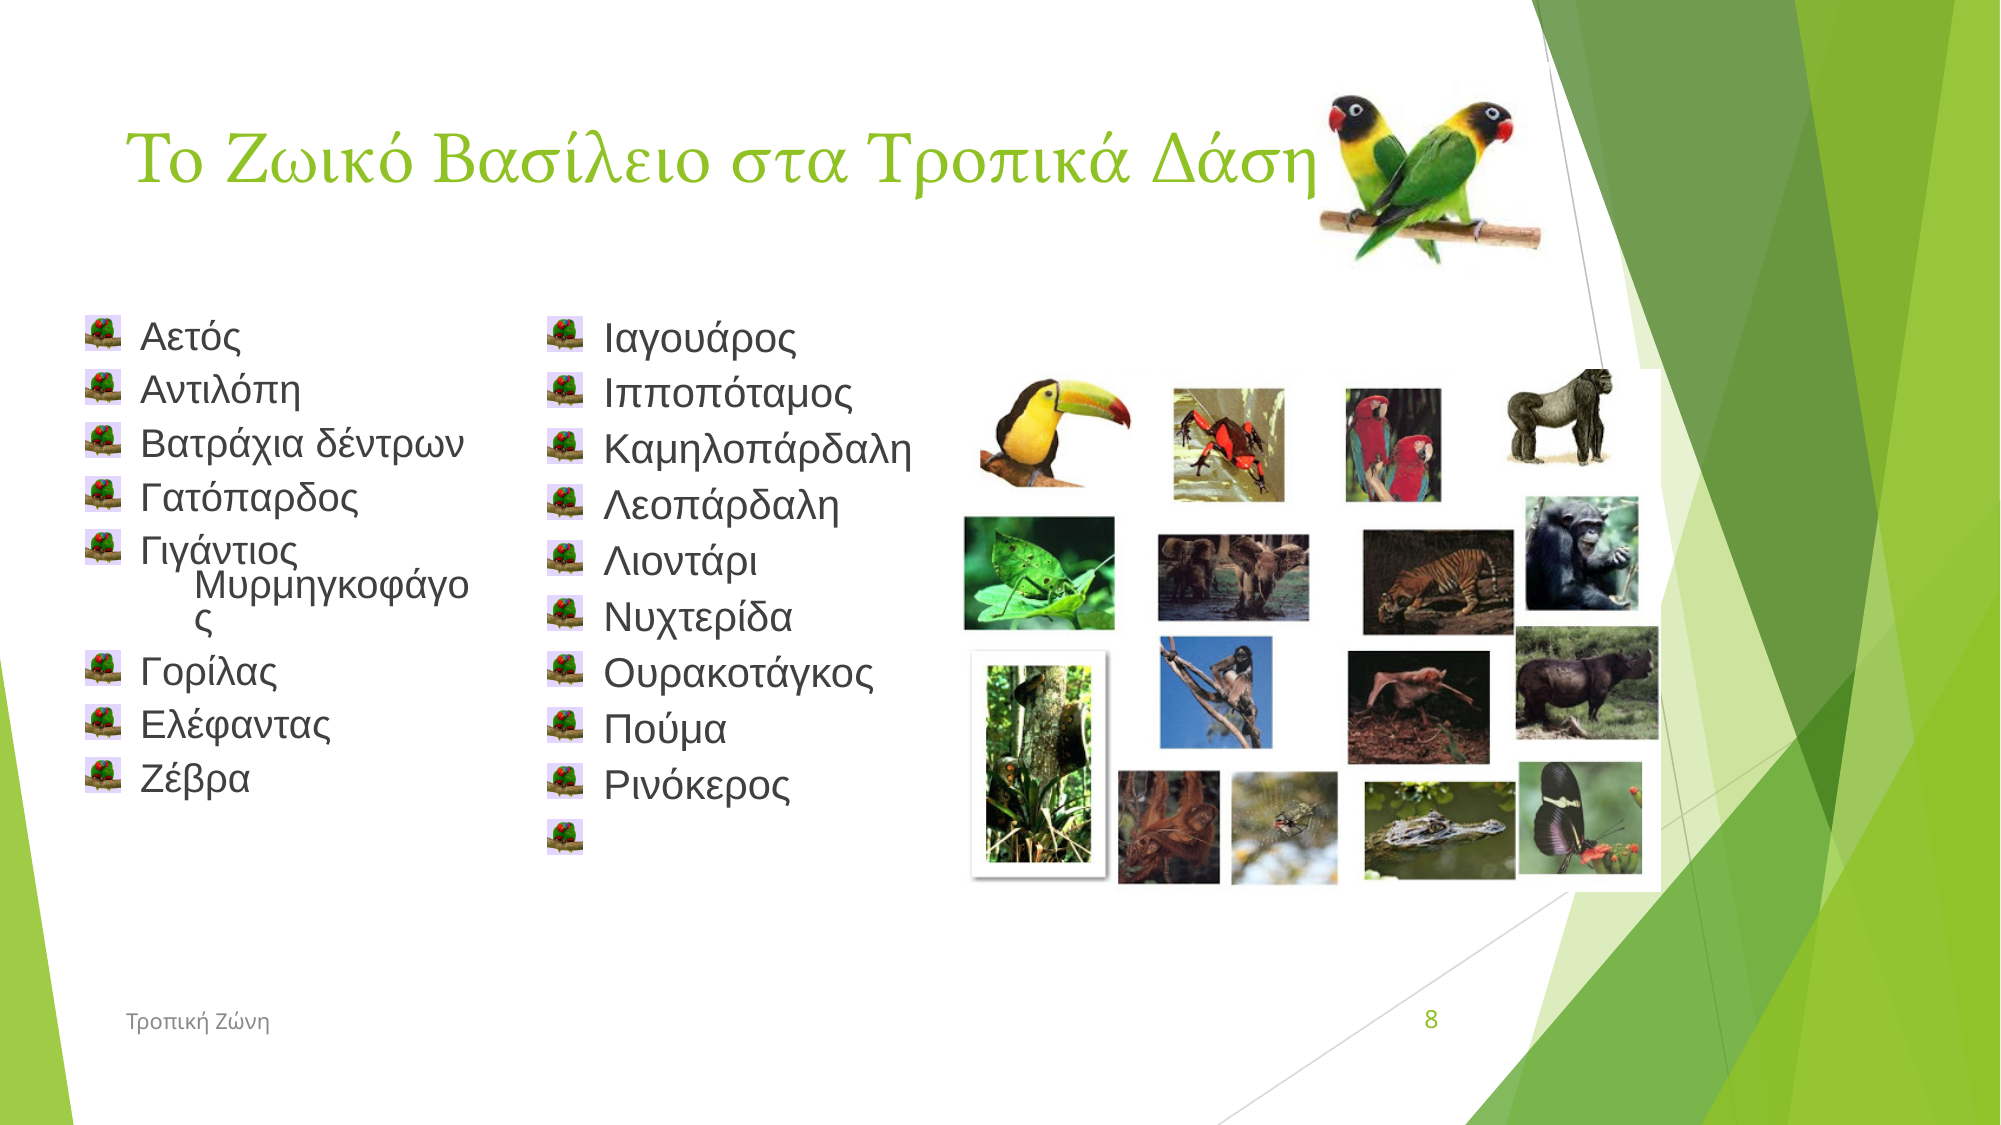

# Το Ζωικό Βασίλειο στα Τροπικά Δάση
Αετός
Αντιλόπη
Βατράχια δέντρων
Γατόπαρδος
Γιγάντιος Μυρμηγκοφάγος
Γορίλας
Ελέφαντας
Ζέβρα
Ιαγουάρος
Ιπποπόταμος
Καμηλοπάρδαλη
Λεοπάρδαλη
Λιοντάρι
Νυχτερίδα
Ουρακοτάγκος
Πούμα
Ρινόκερος
Τροπική Ζώνη